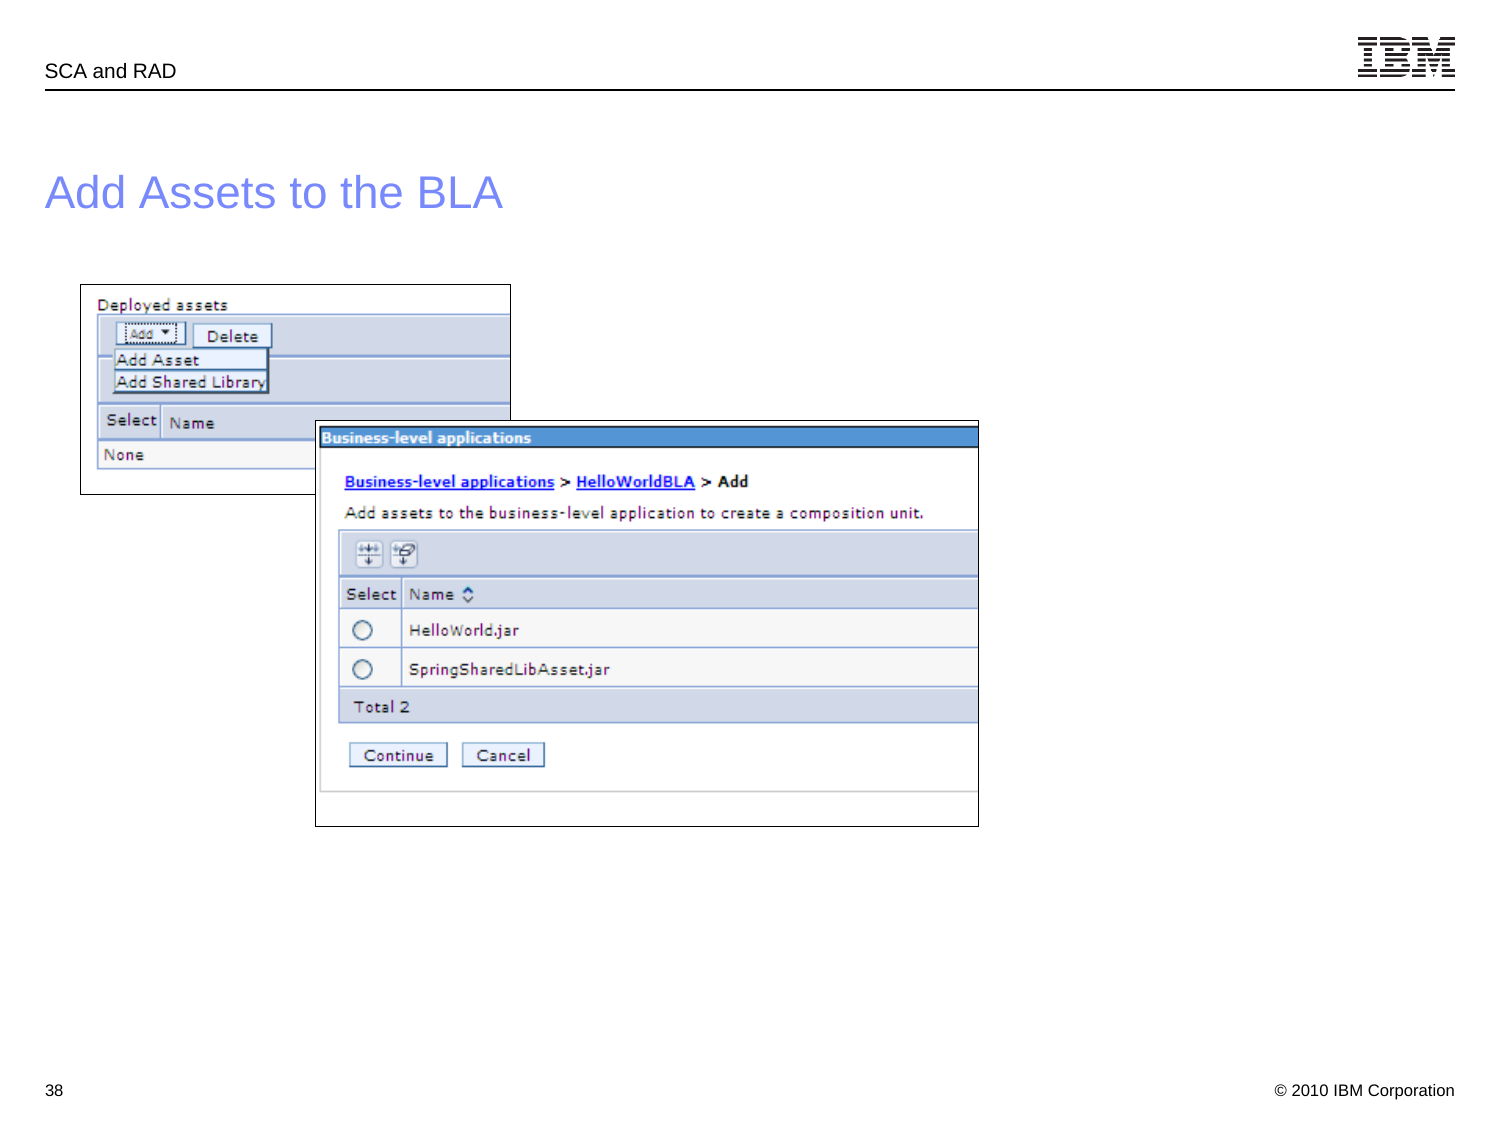

# Add Assets to the BLA
38